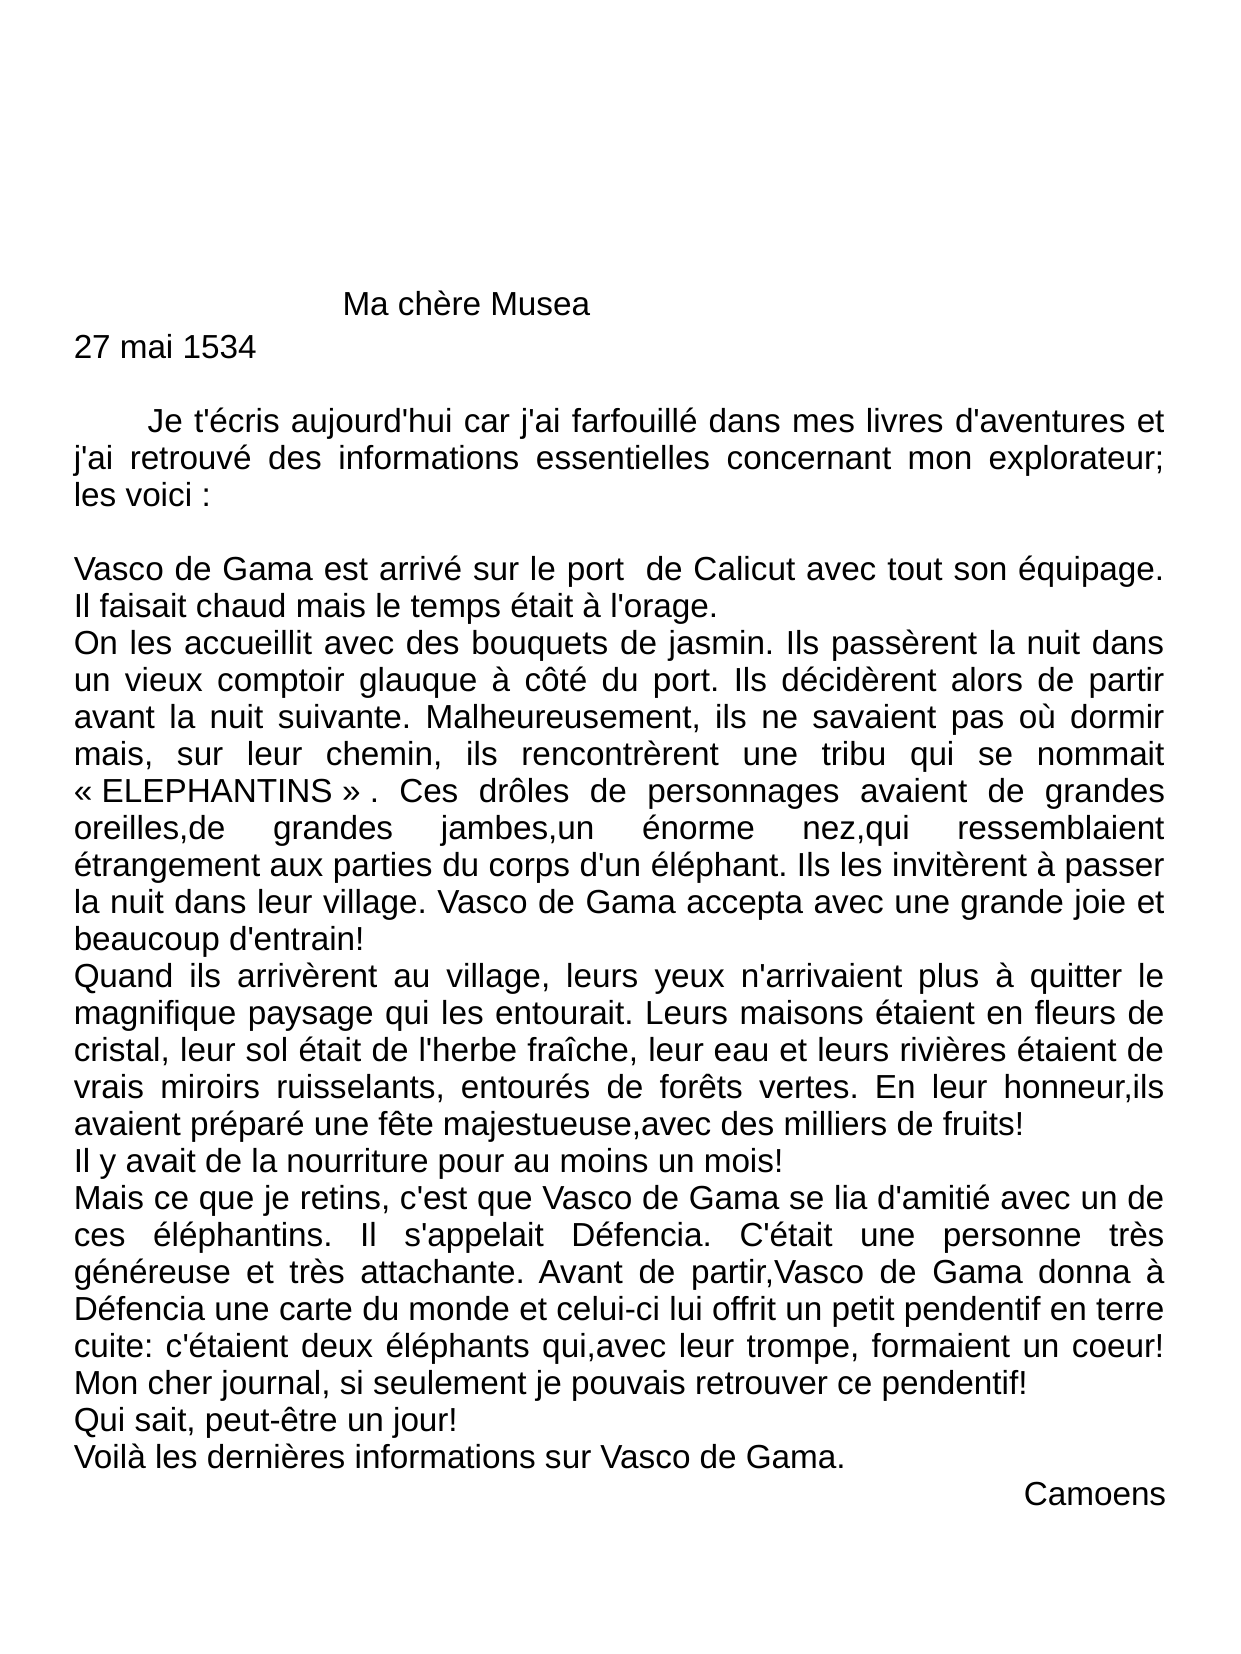

Ma chère Musea
27 mai 1534
	Je t'écris aujourd'hui car j'ai farfouillé dans mes livres d'aventures et j'ai retrouvé des informations essentielles concernant mon explorateur; les voici :
Vasco de Gama est arrivé sur le port de Calicut avec tout son équipage. Il faisait chaud mais le temps était à l'orage.
On les accueillit avec des bouquets de jasmin. Ils passèrent la nuit dans un vieux comptoir glauque à côté du port. Ils décidèrent alors de partir avant la nuit suivante. Malheureusement, ils ne savaient pas où dormir mais, sur leur chemin, ils rencontrèrent une tribu qui se nommait « ELEPHANTINS » . Ces drôles de personnages avaient de grandes oreilles,de grandes jambes,un énorme nez,qui ressemblaient étrangement aux parties du corps d'un éléphant. Ils les invitèrent à passer la nuit dans leur village. Vasco de Gama accepta avec une grande joie et beaucoup d'entrain!
Quand ils arrivèrent au village, leurs yeux n'arrivaient plus à quitter le magnifique paysage qui les entourait. Leurs maisons étaient en fleurs de cristal, leur sol était de l'herbe fraîche, leur eau et leurs rivières étaient de vrais miroirs ruisselants, entourés de forêts vertes. En leur honneur,ils avaient préparé une fête majestueuse,avec des milliers de fruits!
Il y avait de la nourriture pour au moins un mois!
Mais ce que je retins, c'est que Vasco de Gama se lia d'amitié avec un de ces éléphantins. Il s'appelait Défencia. C'était une personne très généreuse et très attachante. Avant de partir,Vasco de Gama donna à Défencia une carte du monde et celui-ci lui offrit un petit pendentif en terre cuite: c'étaient deux éléphants qui,avec leur trompe, formaient un coeur! Mon cher journal, si seulement je pouvais retrouver ce pendentif!
Qui sait, peut-être un jour!
Voilà les dernières informations sur Vasco de Gama.
 Camoens